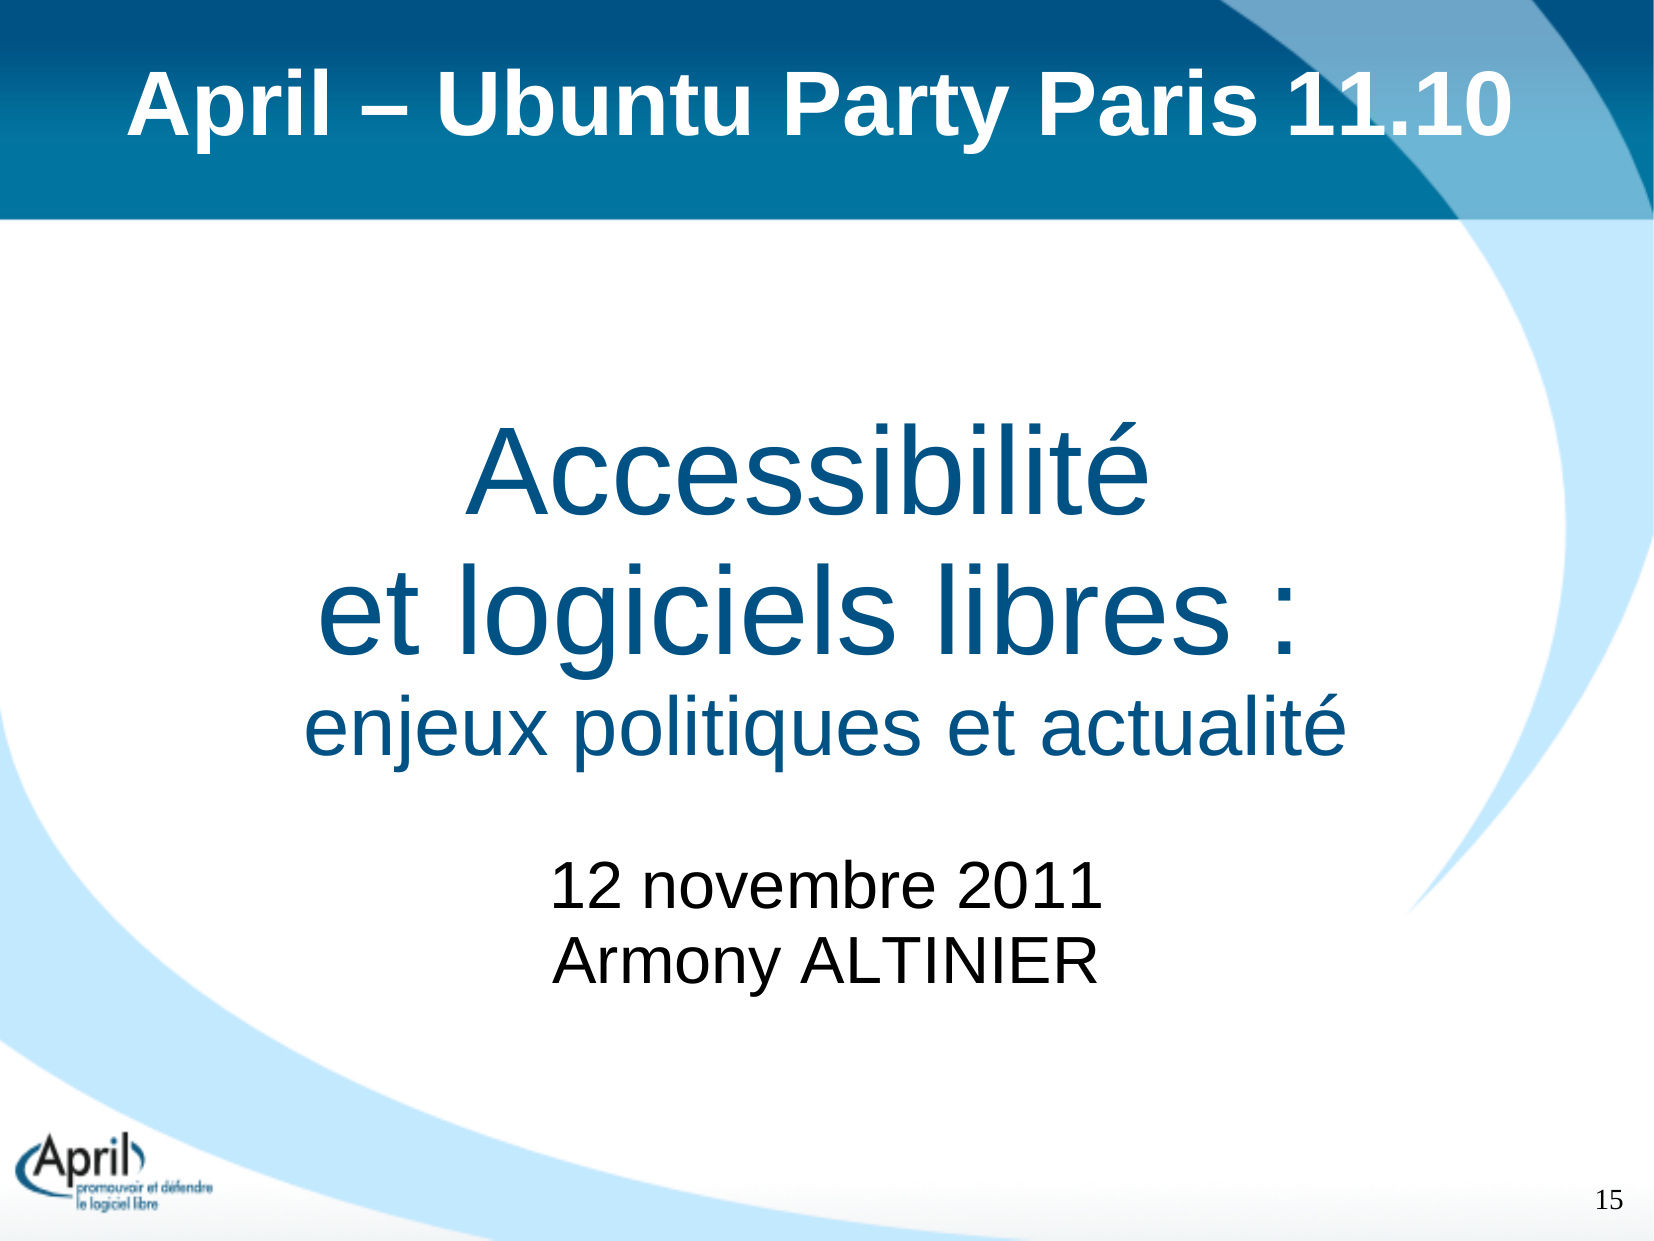

# April – Ubuntu Party Paris 11.10
Accessibilité
et logiciels libres :
enjeux politiques et actualité
12 novembre 2011
Armony ALTINIER
15